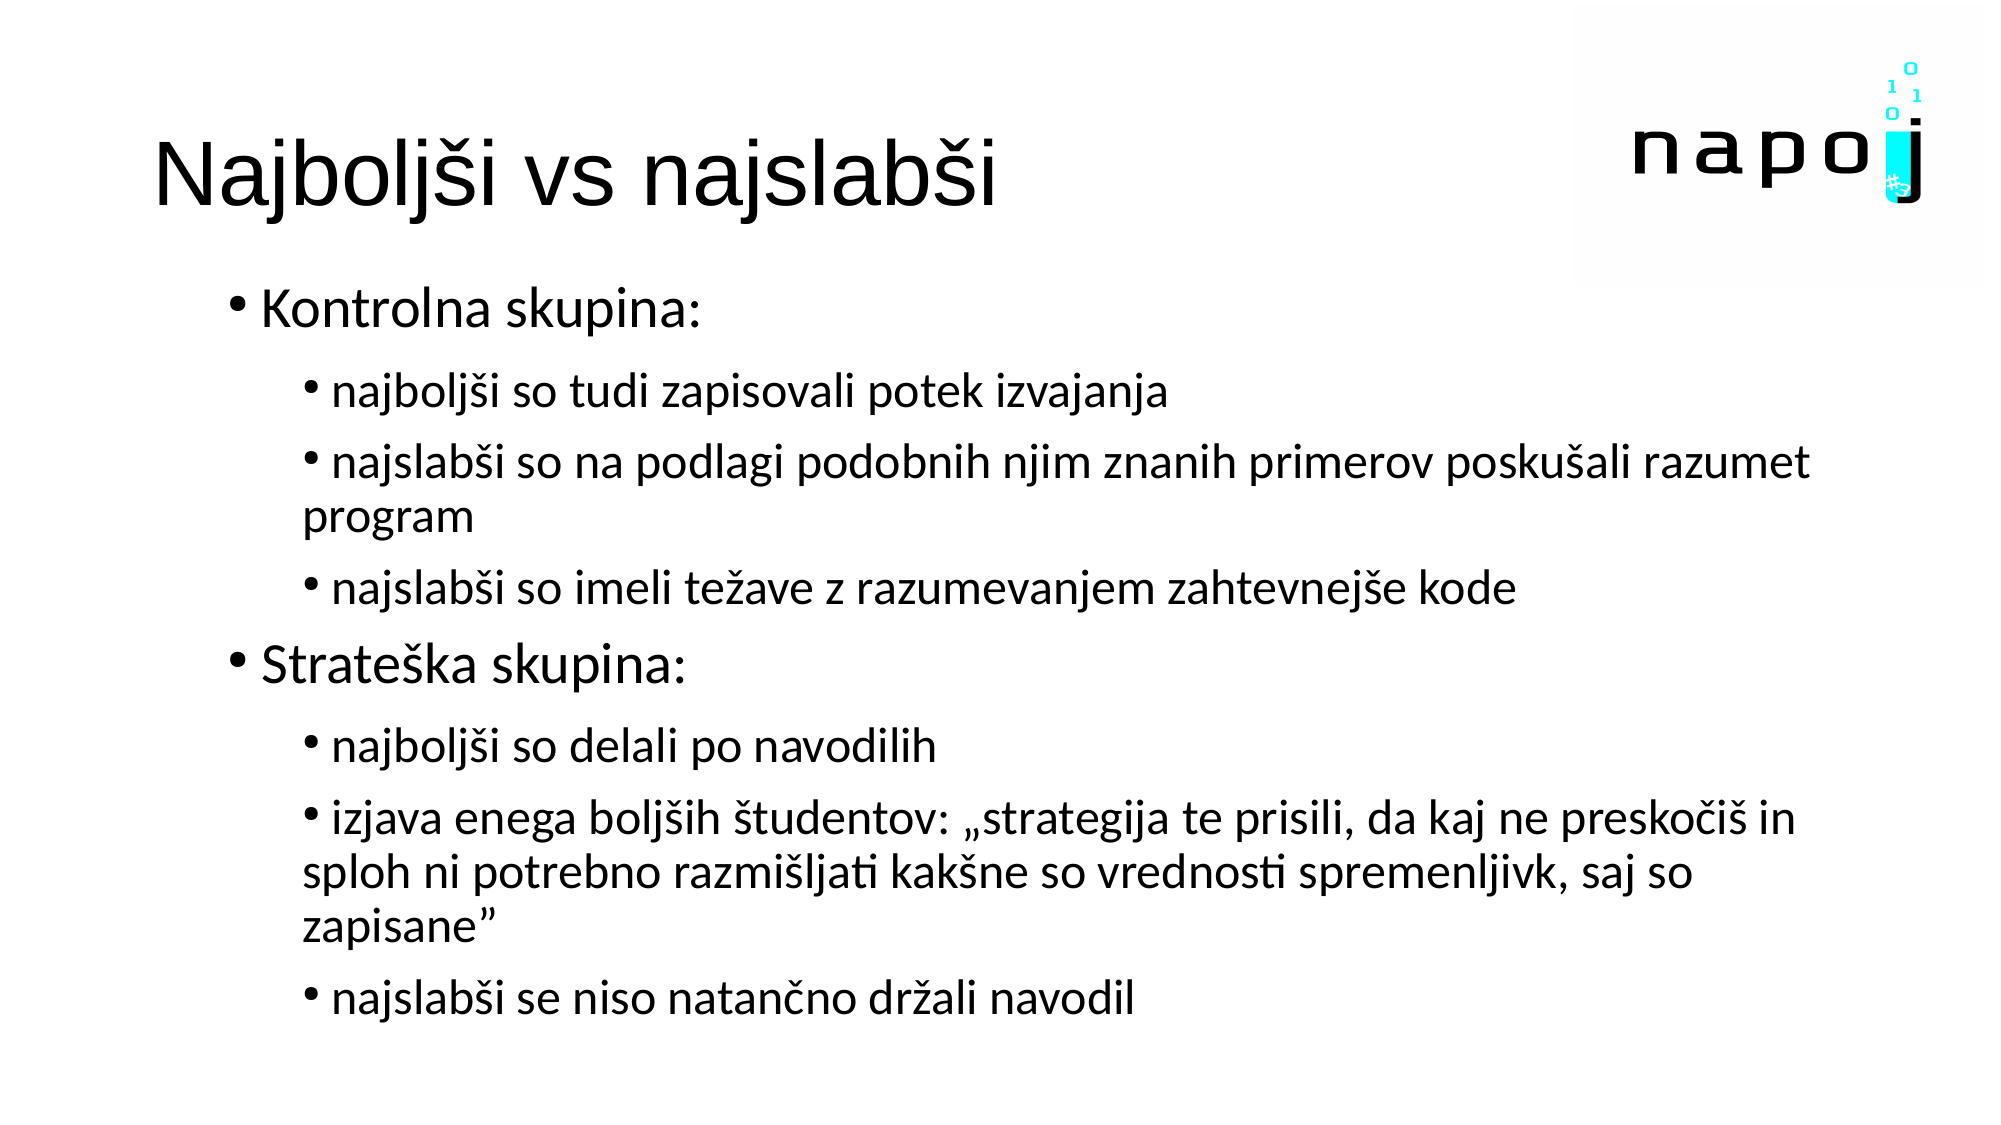

# Najboljši vs najslabši
 Kontrolna skupina:
 najboljši so tudi zapisovali potek izvajanja
 najslabši so na podlagi podobnih njim znanih primerov poskušali razumet program
 najslabši so imeli težave z razumevanjem zahtevnejše kode
 Strateška skupina:
 najboljši so delali po navodilih
 izjava enega boljših študentov: „strategija te prisili, da kaj ne preskočiš in sploh ni potrebno razmišljati kakšne so vrednosti spremenljivk, saj so zapisane”
 najslabši se niso natančno držali navodil